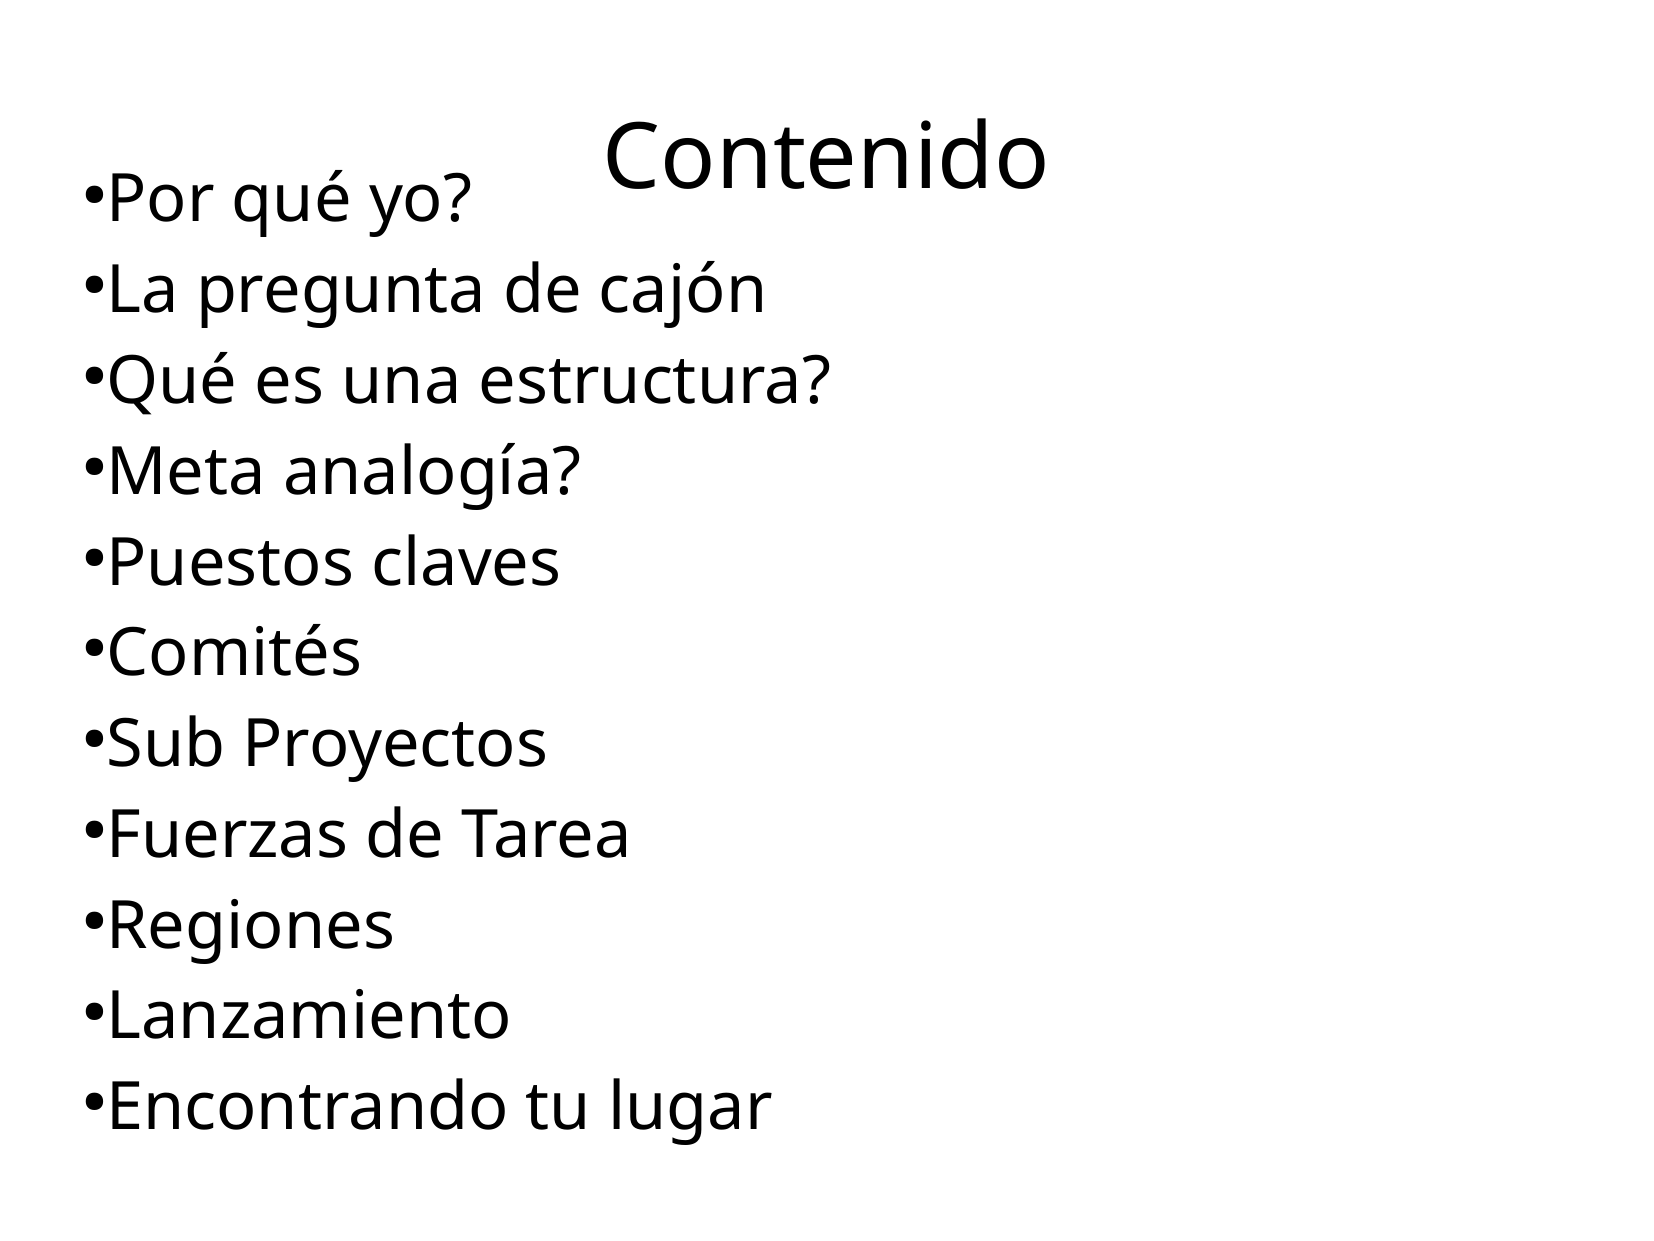

# Contenido
Por qué yo?
La pregunta de cajón
Qué es una estructura?
Meta analogía?
Puestos claves
Comités
Sub Proyectos
Fuerzas de Tarea
Regiones
Lanzamiento
Encontrando tu lugar